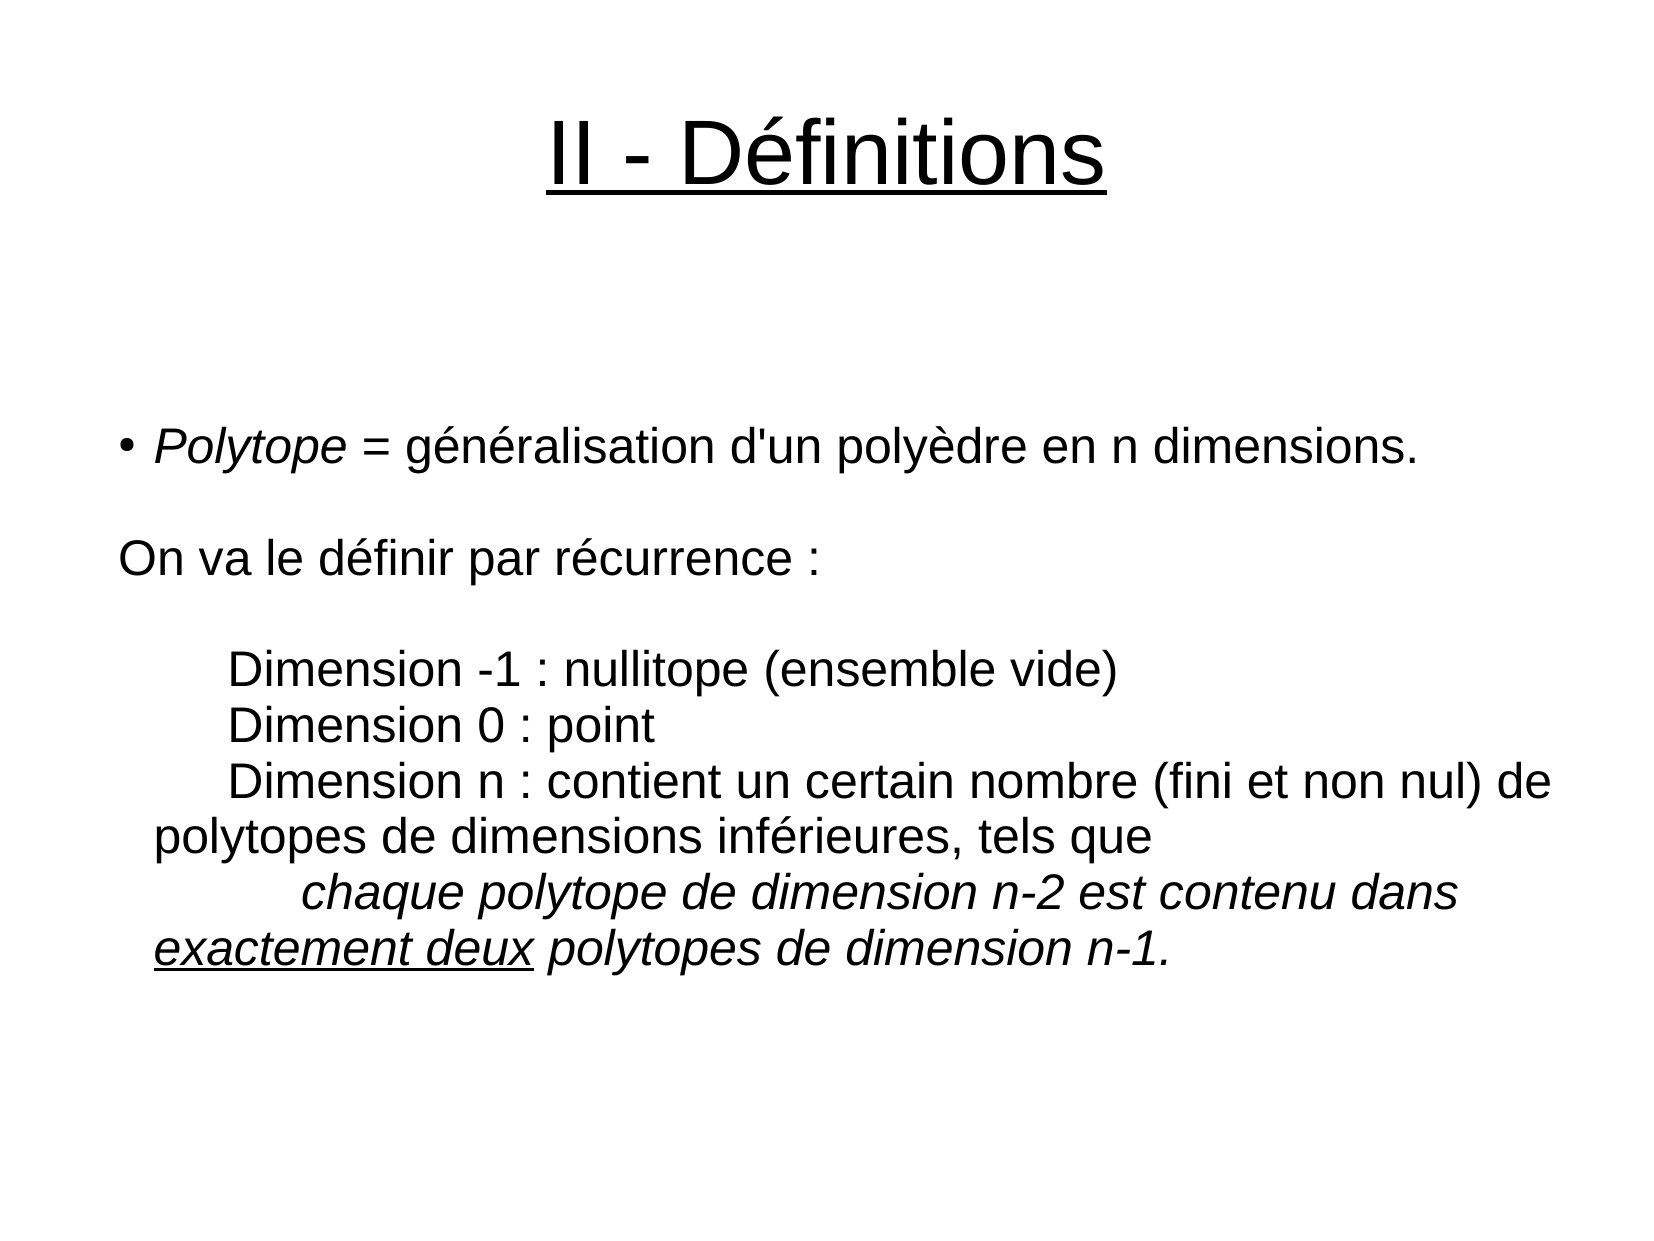

# II - Définitions
Polytope = généralisation d'un polyèdre en n dimensions.
On va le définir par récurrence :
	Dimension -1 : nullitope (ensemble vide)
	Dimension 0 : point
	Dimension n : contient un certain nombre (fini et non nul) de polytopes de dimensions inférieures, tels que
		chaque polytope de dimension n-2 est contenu dans exactement deux polytopes de dimension n-1.